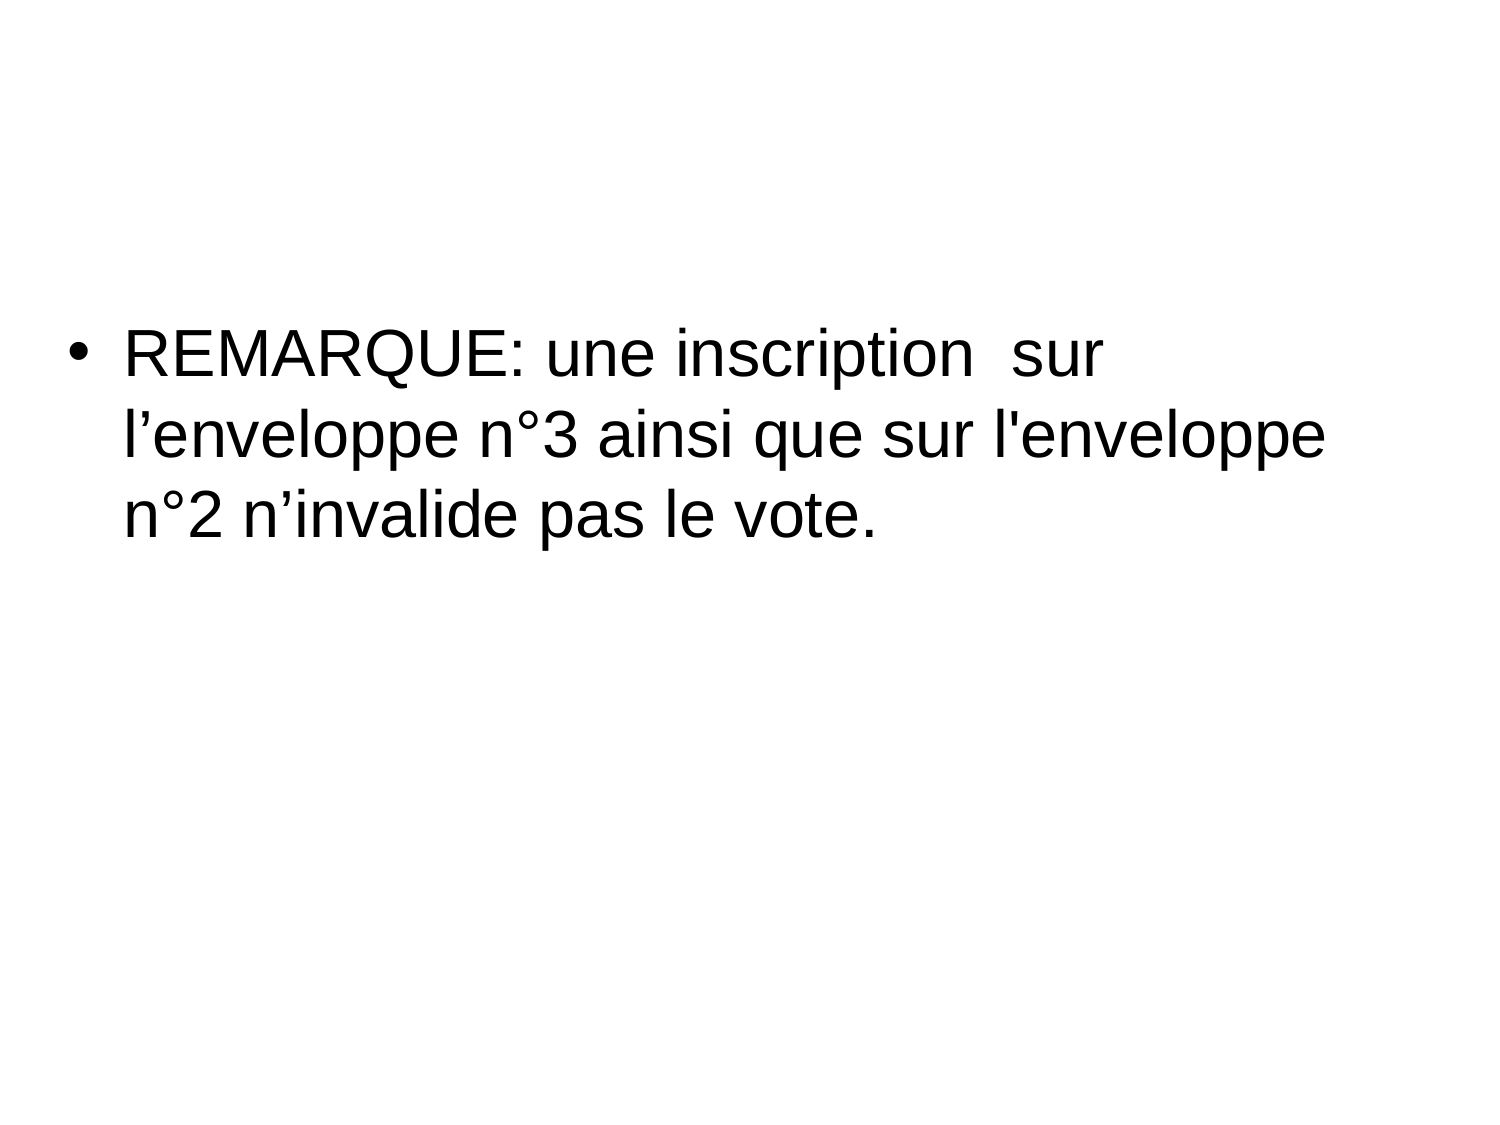

# REMARQUE: une inscription sur l’enveloppe n°3 ainsi que sur l'enveloppe n°2 n’invalide pas le vote.